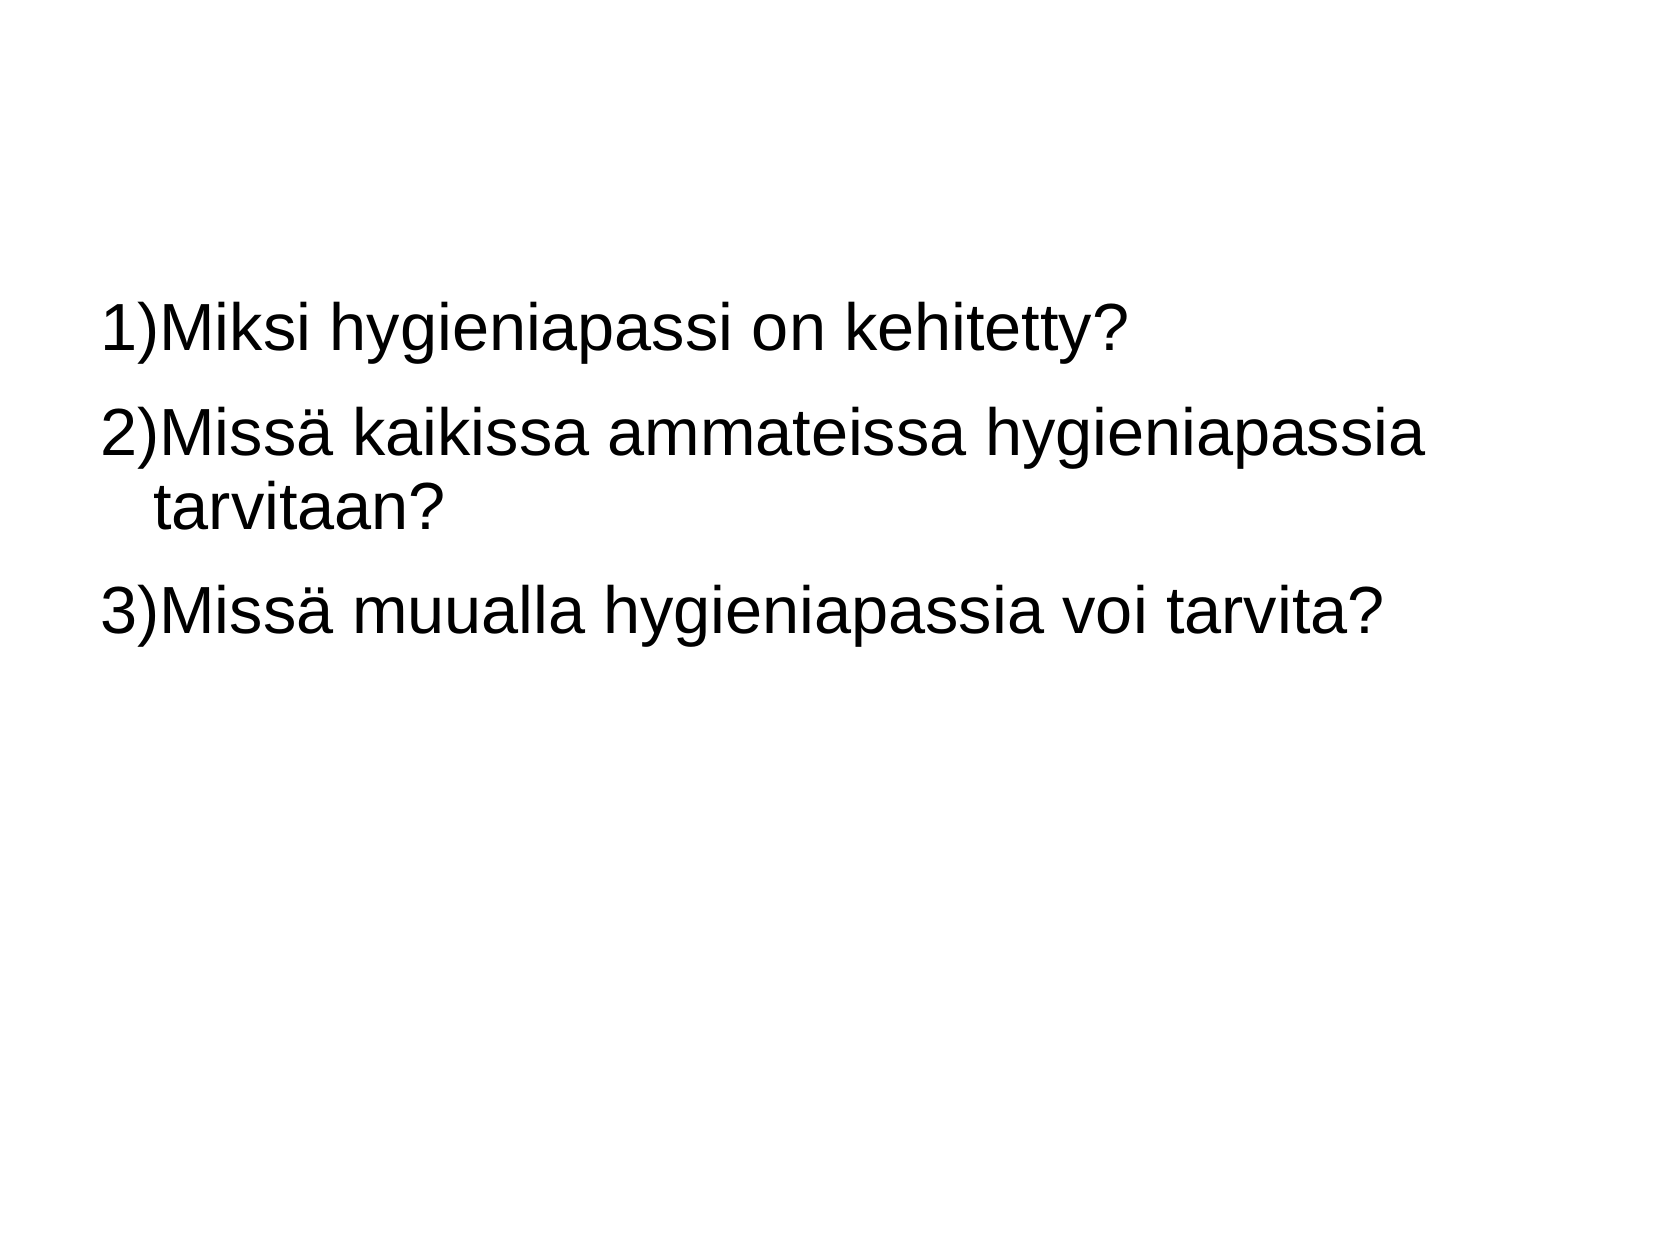

# Miksi hygieniapassi on kehitetty?
Missä kaikissa ammateissa hygieniapassia tarvitaan?
Missä muualla hygieniapassia voi tarvita?